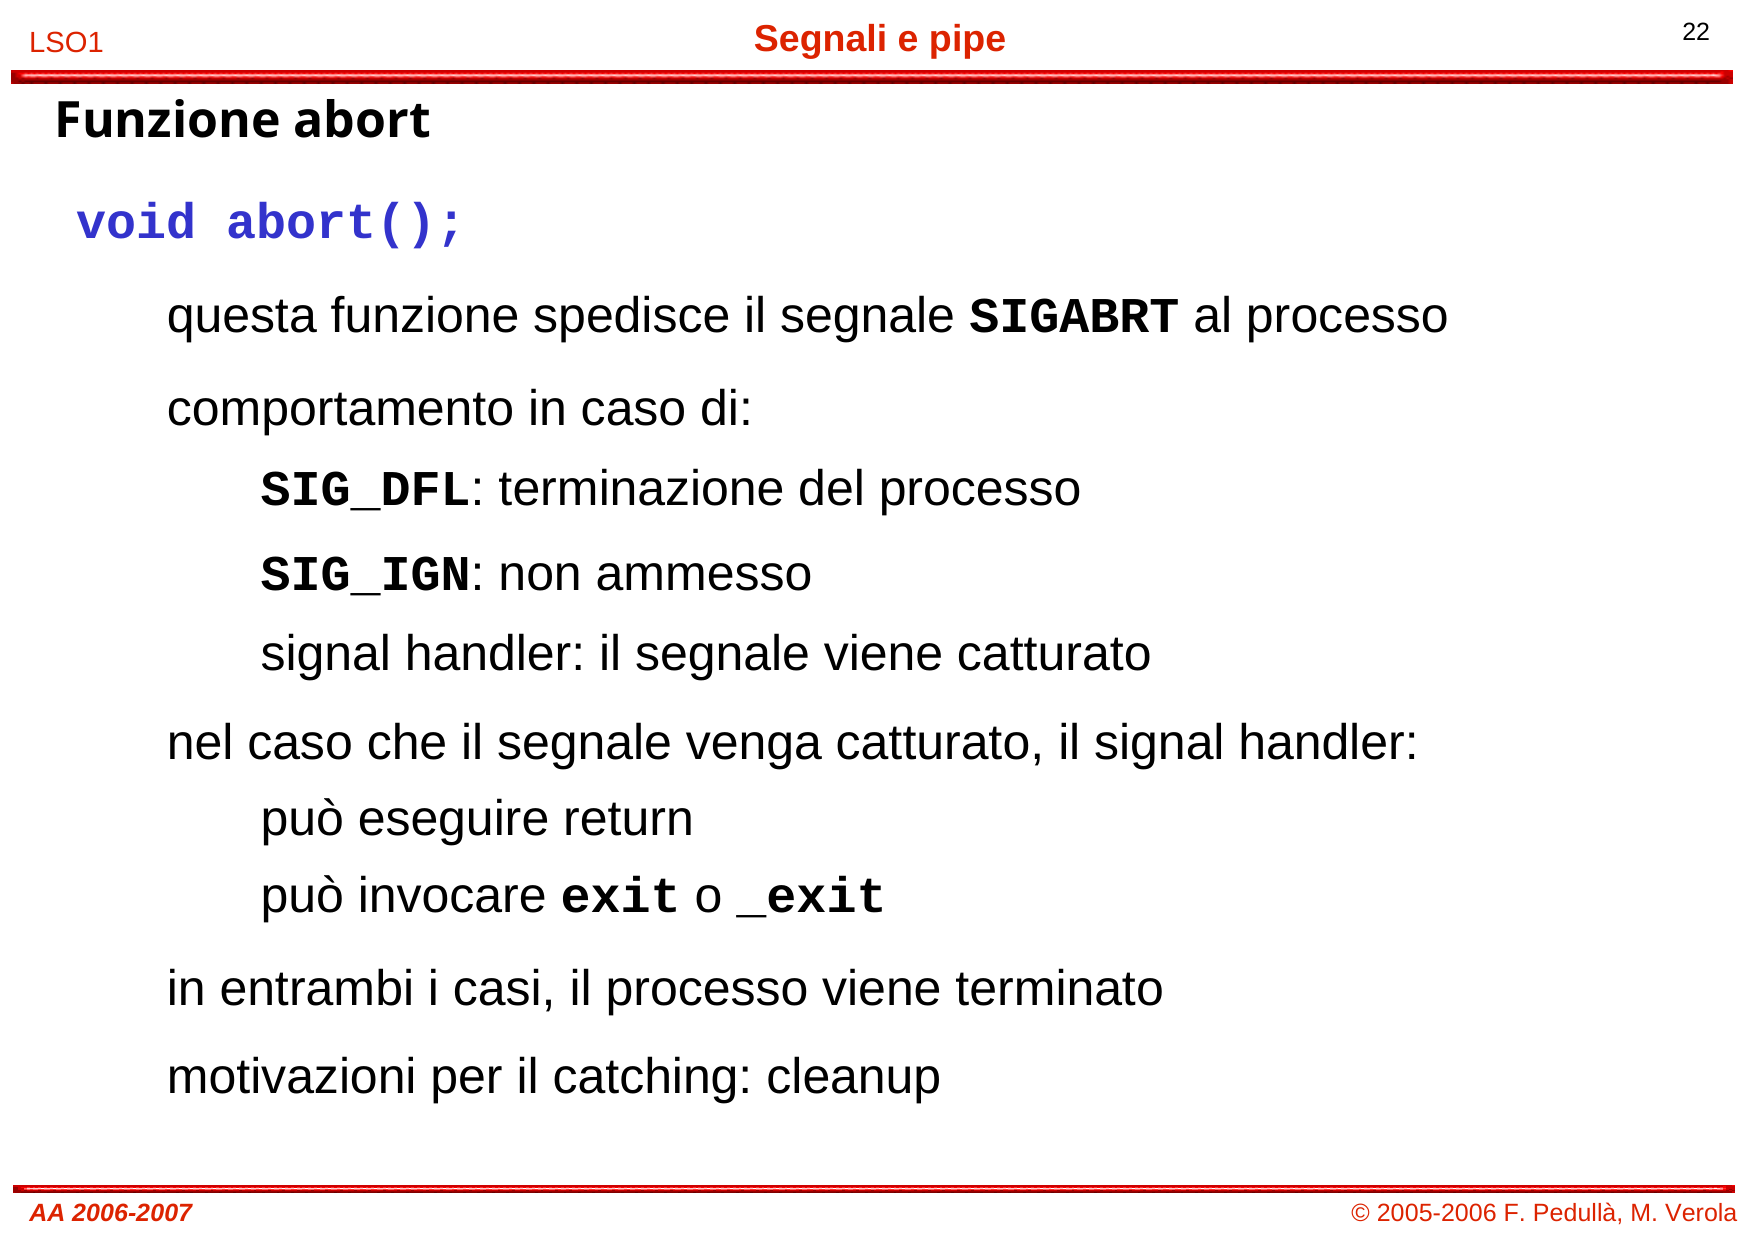

# Funzione abort
void abort();
questa funzione spedisce il segnale SIGABRT al processo
comportamento in caso di:
SIG_DFL: terminazione del processo
SIG_IGN: non ammesso
signal handler: il segnale viene catturato
nel caso che il segnale venga catturato, il signal handler:
può eseguire return
può invocare exit o _exit
in entrambi i casi, il processo viene terminato
motivazioni per il catching: cleanup